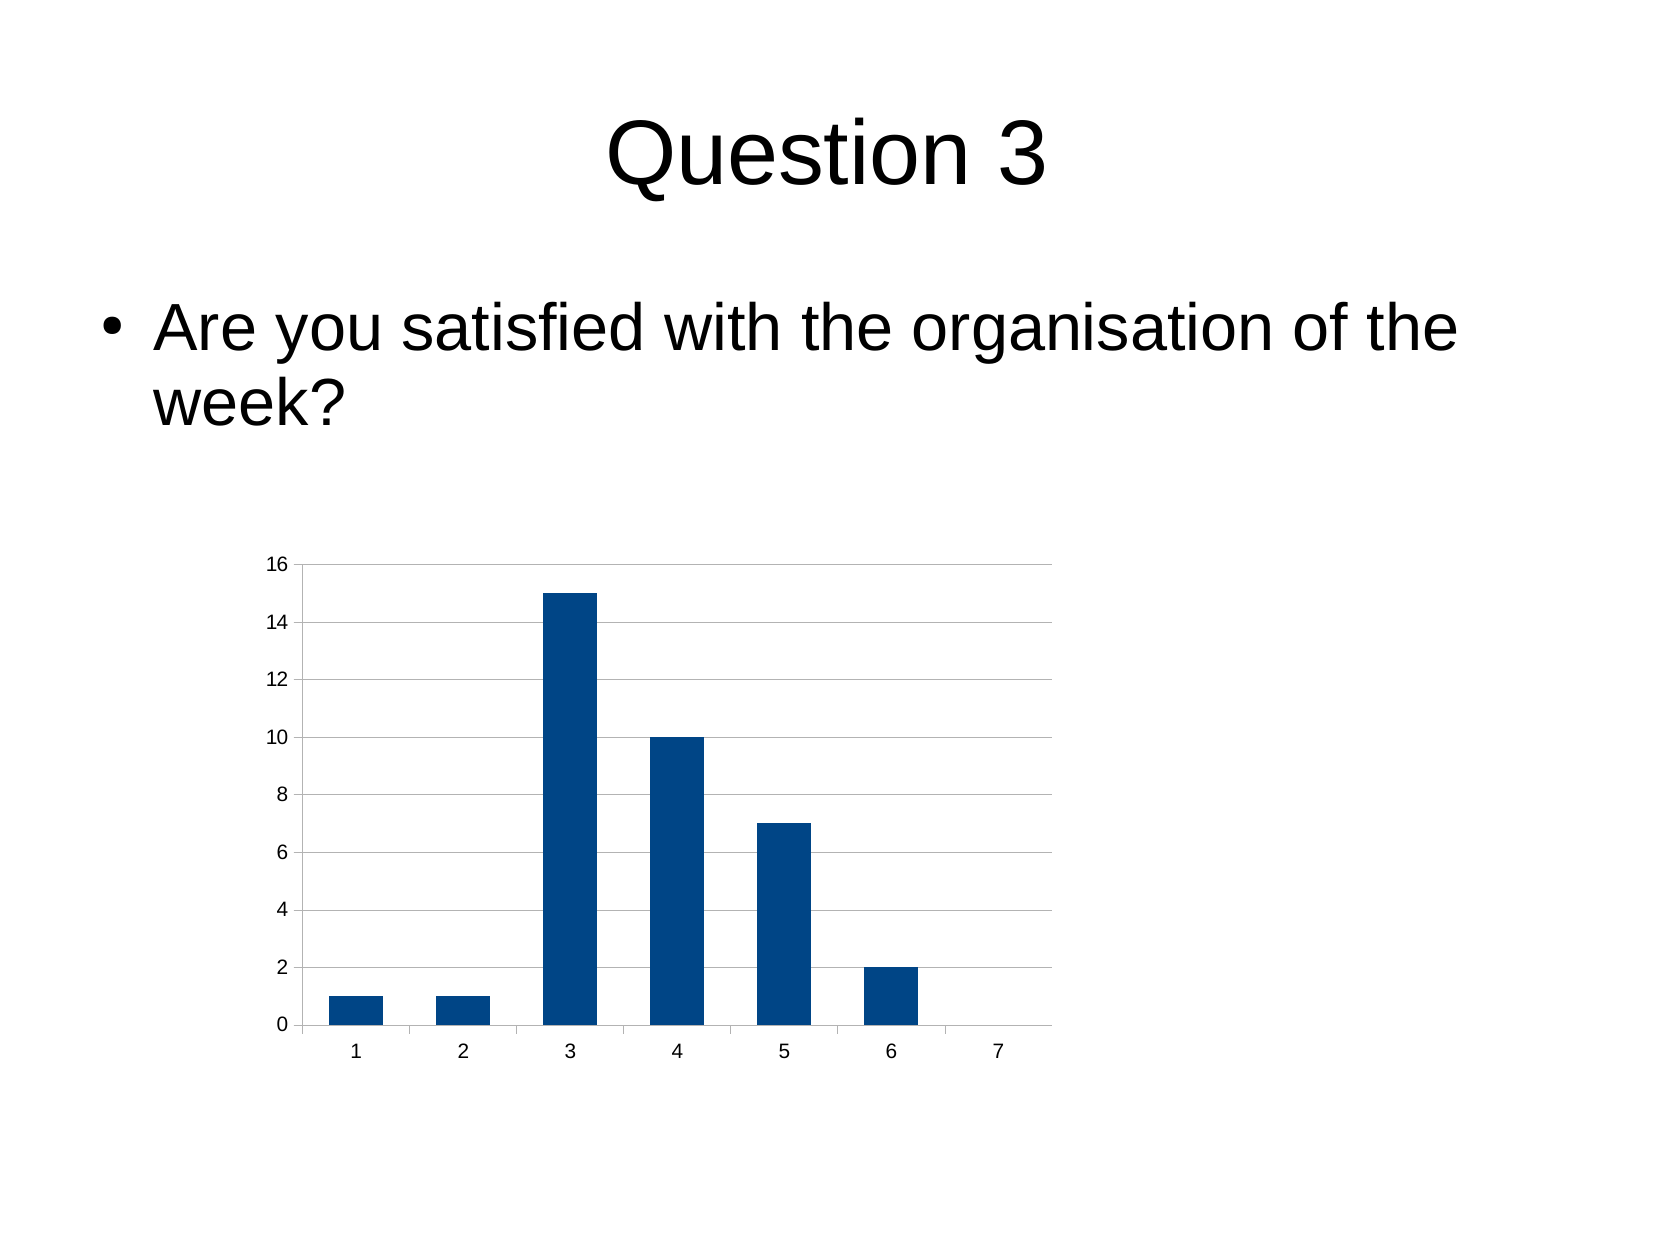

# Question 3
Are you satisfied with the organisation of the week?